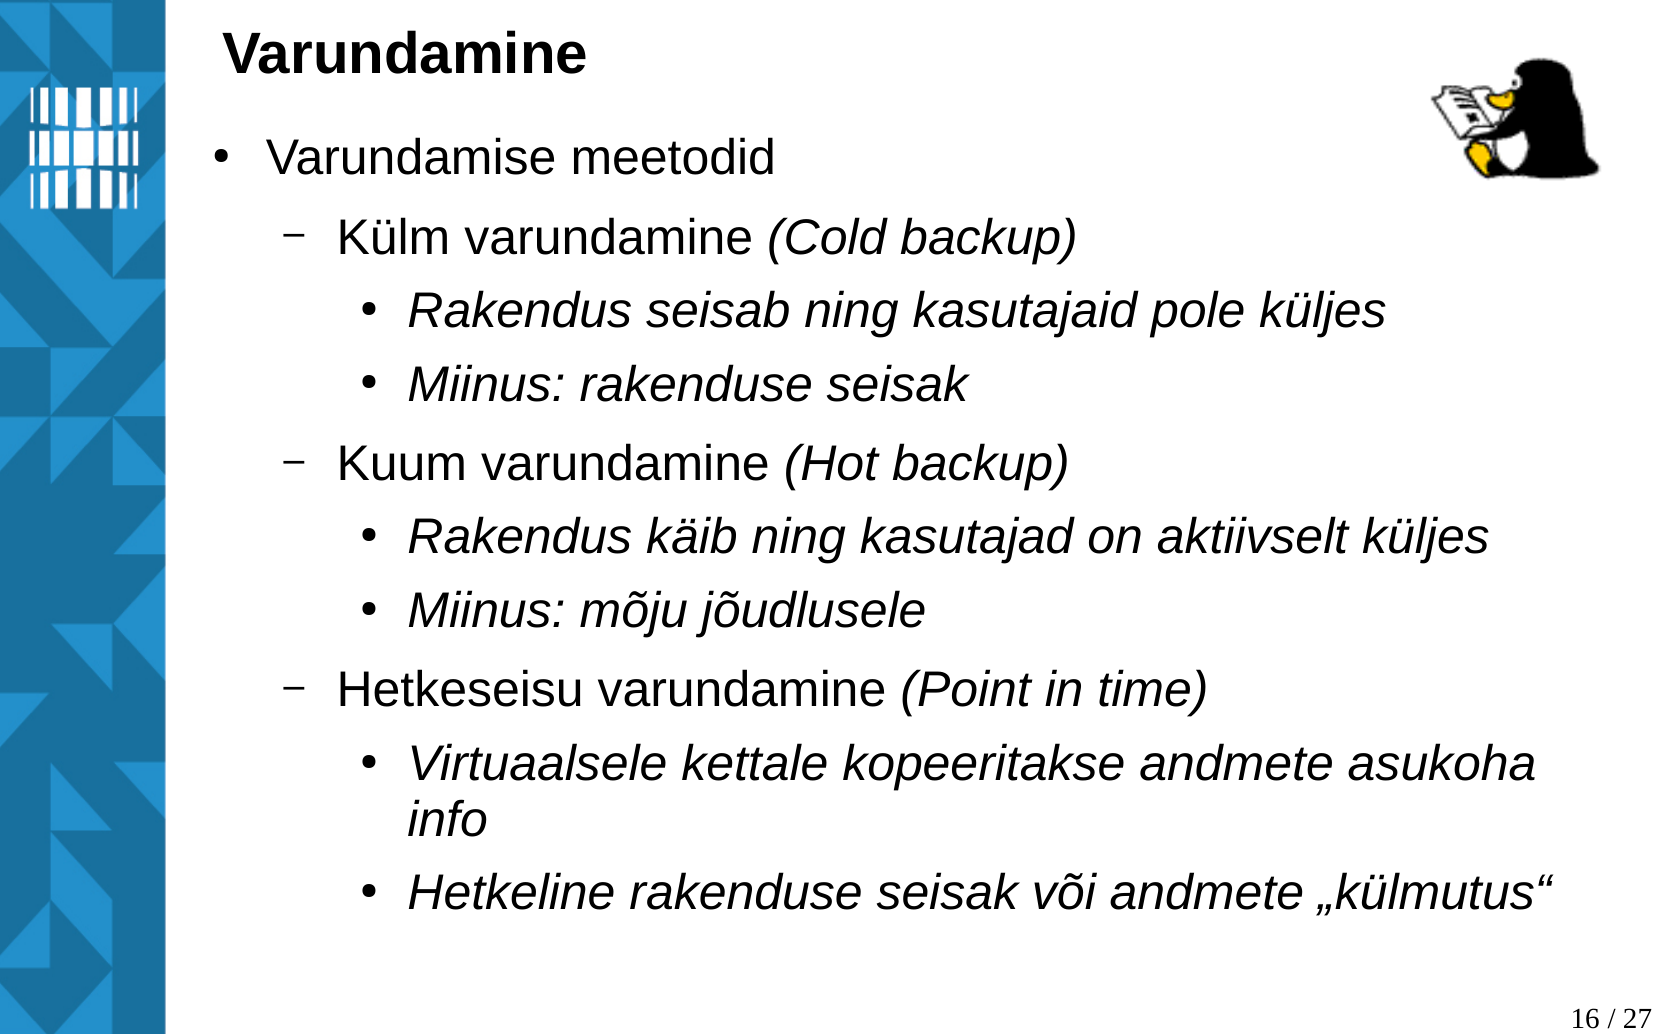

# Varundamine
Varundamise meetodid
Külm varundamine (Cold backup)
Rakendus seisab ning kasutajaid pole küljes
Miinus: rakenduse seisak
Kuum varundamine (Hot backup)
Rakendus käib ning kasutajad on aktiivselt küljes
Miinus: mõju jõudlusele
Hetkeseisu varundamine (Point in time)
Virtuaalsele kettale kopeeritakse andmete asukoha info
Hetkeline rakenduse seisak või andmete „külmutus“